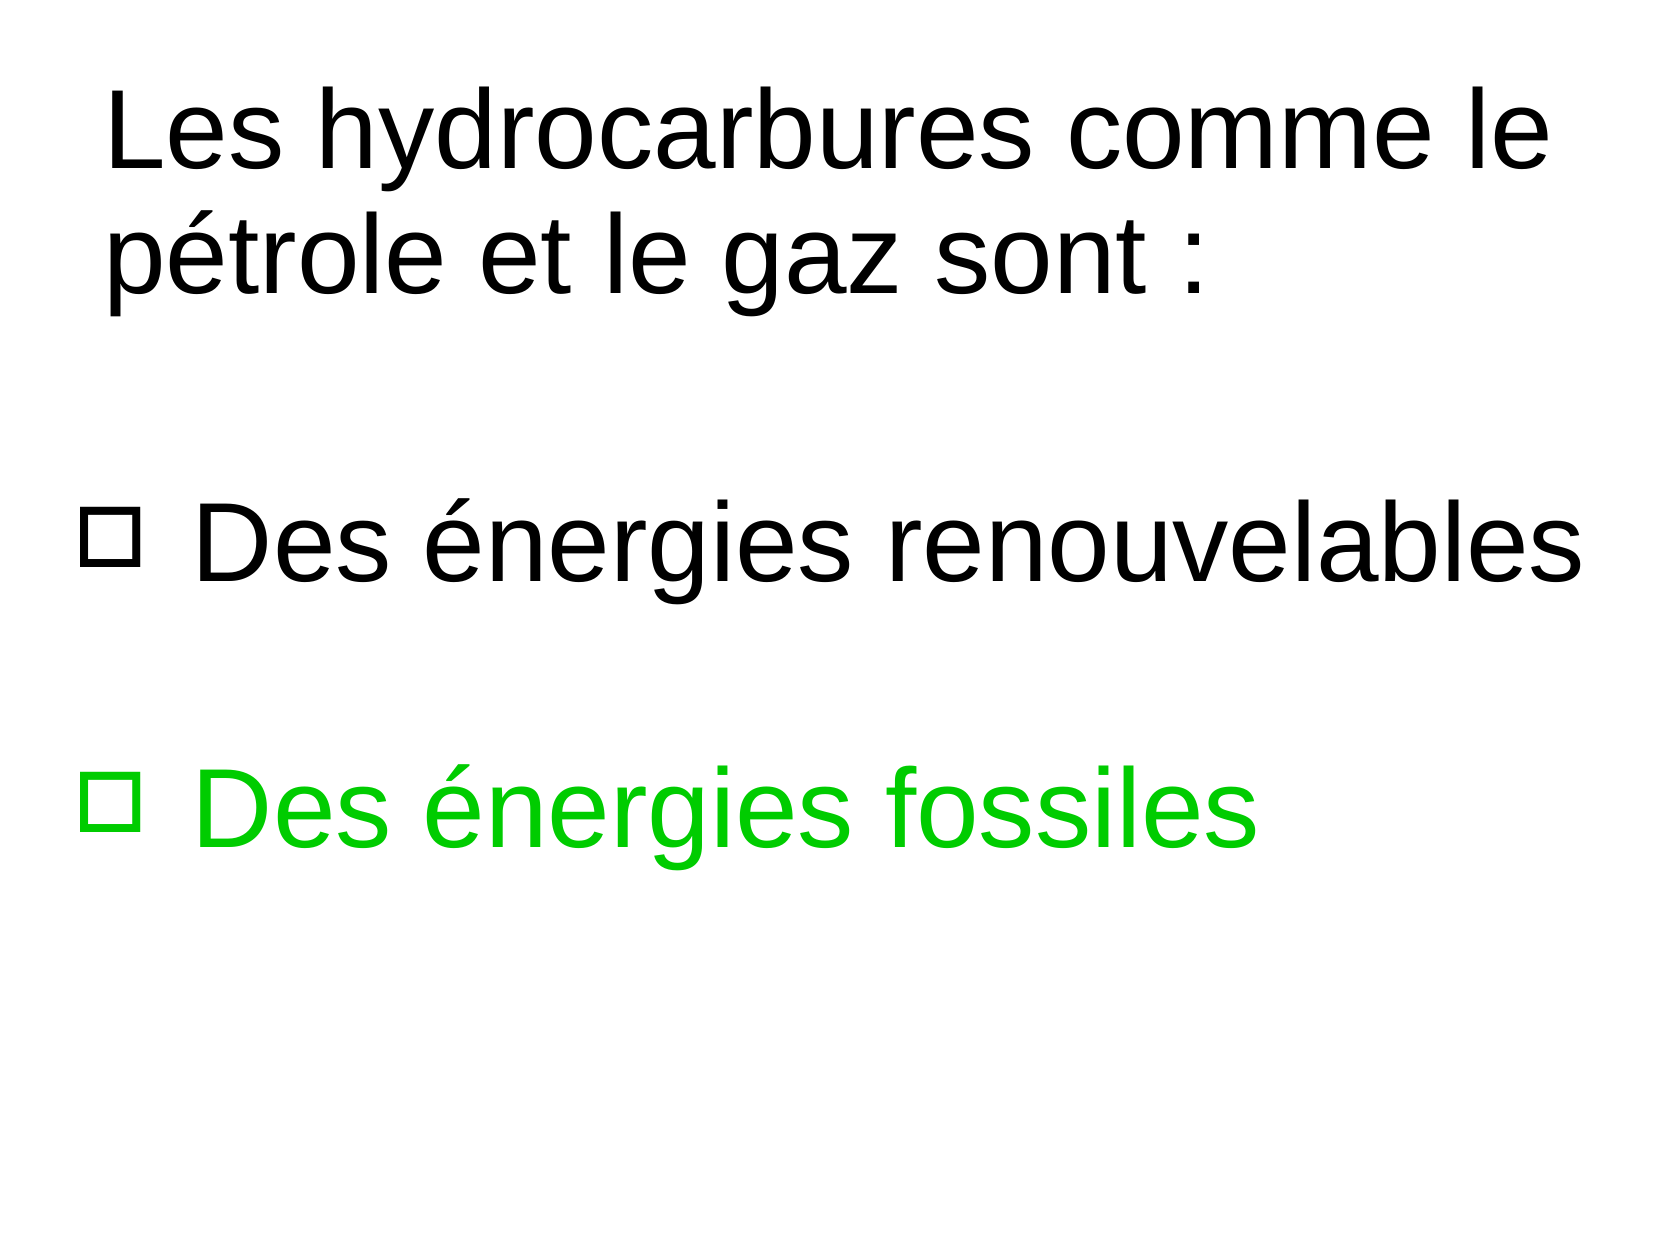

Les hydrocarbures comme le pétrole et le gaz sont :
Des énergies renouvelables

Des énergies fossiles
